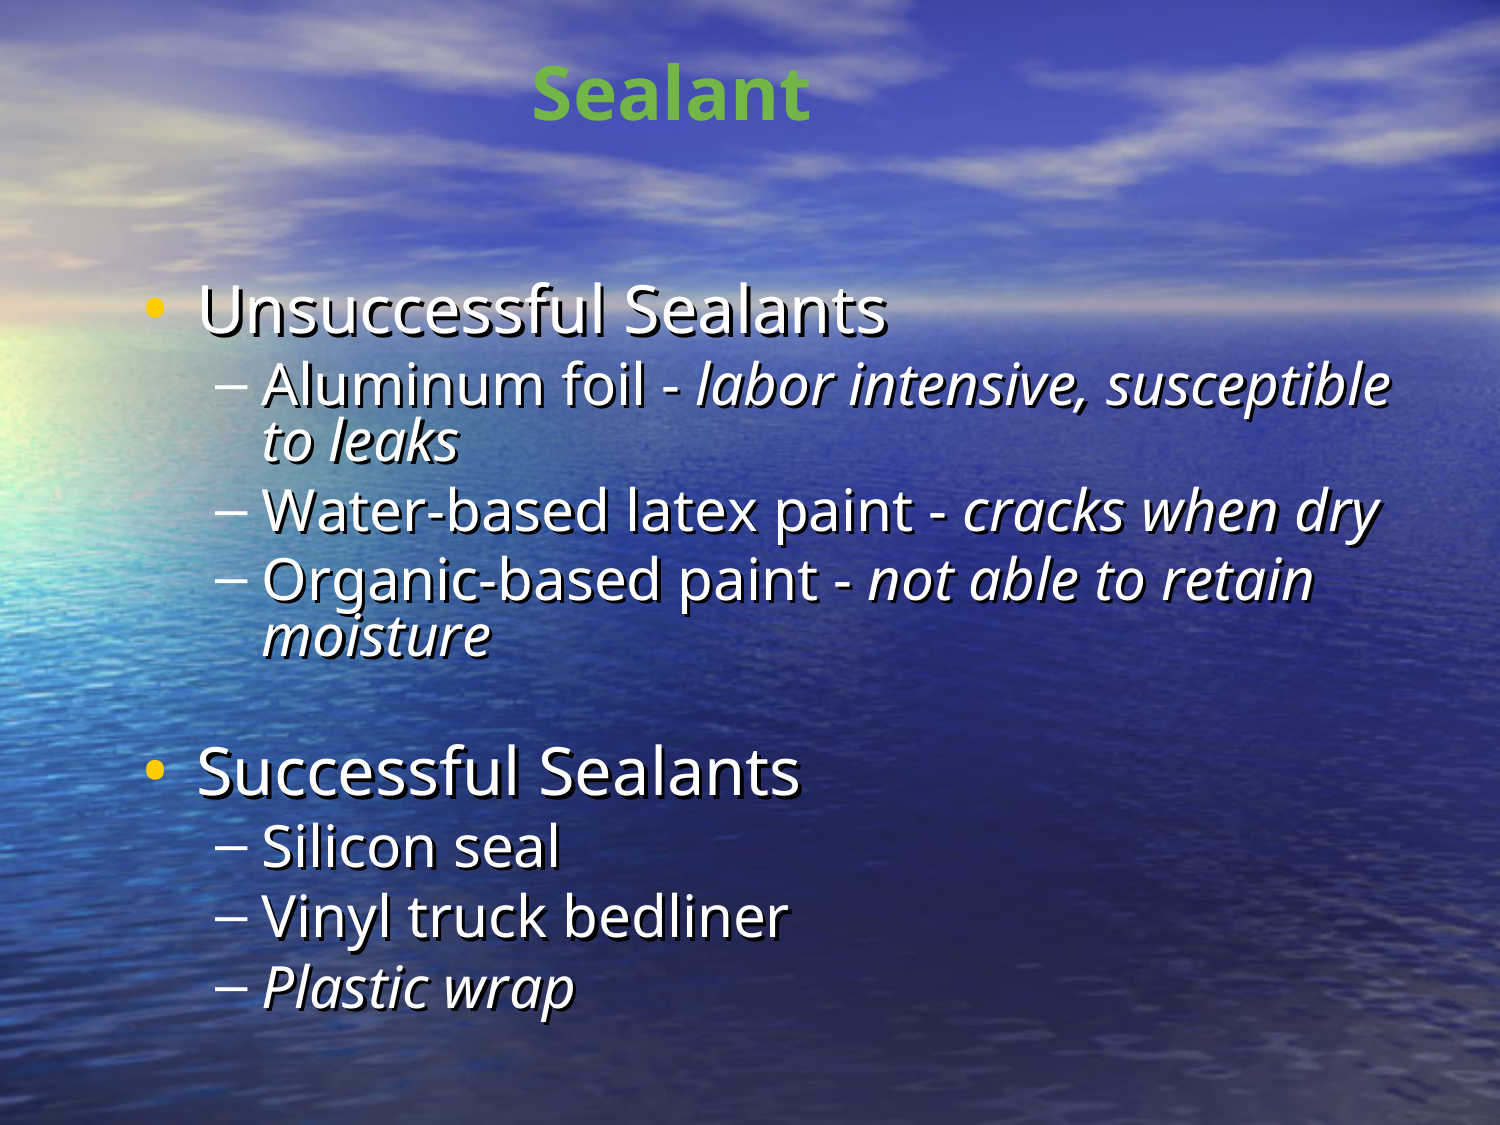

Sealant
# Unsuccessful Sealants
Aluminum foil - labor intensive, susceptible to leaks
Water-based latex paint - cracks when dry
Organic-based paint - not able to retain moisture
Successful Sealants
Silicon seal
Vinyl truck bedliner
Plastic wrap